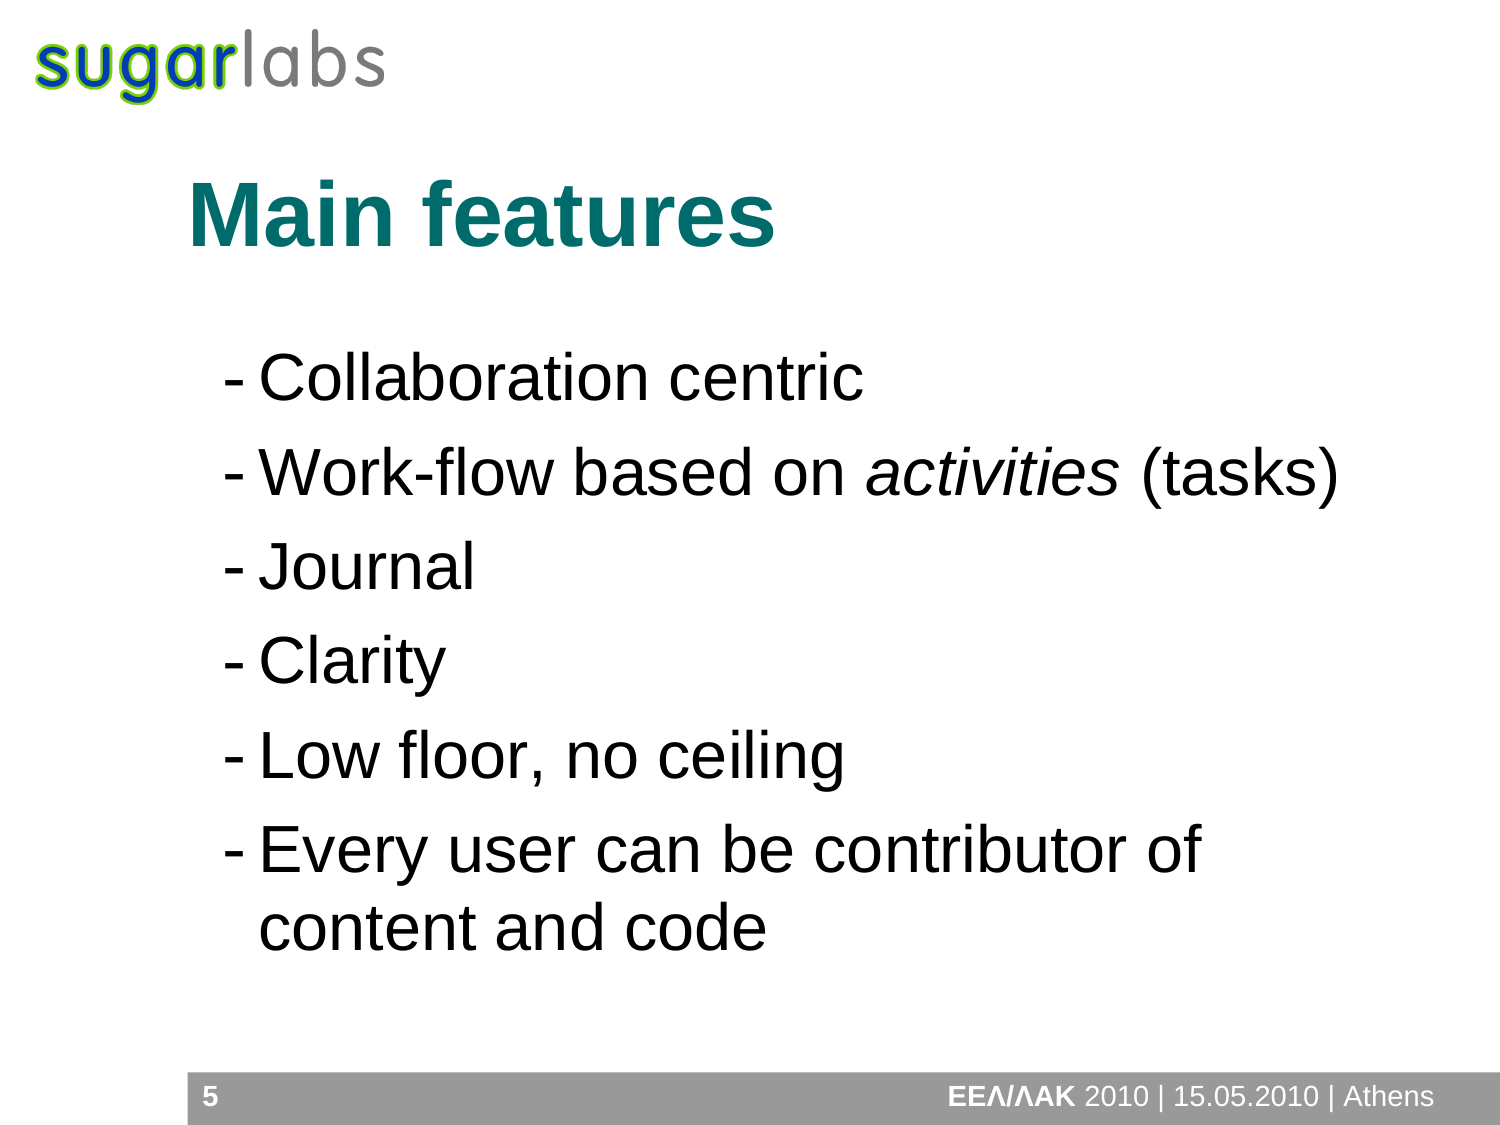

# Main features
Collaboration centric
Work-flow based on activities (tasks)
Journal
Clarity
Low floor, no ceiling
Every user can be contributor of content and code